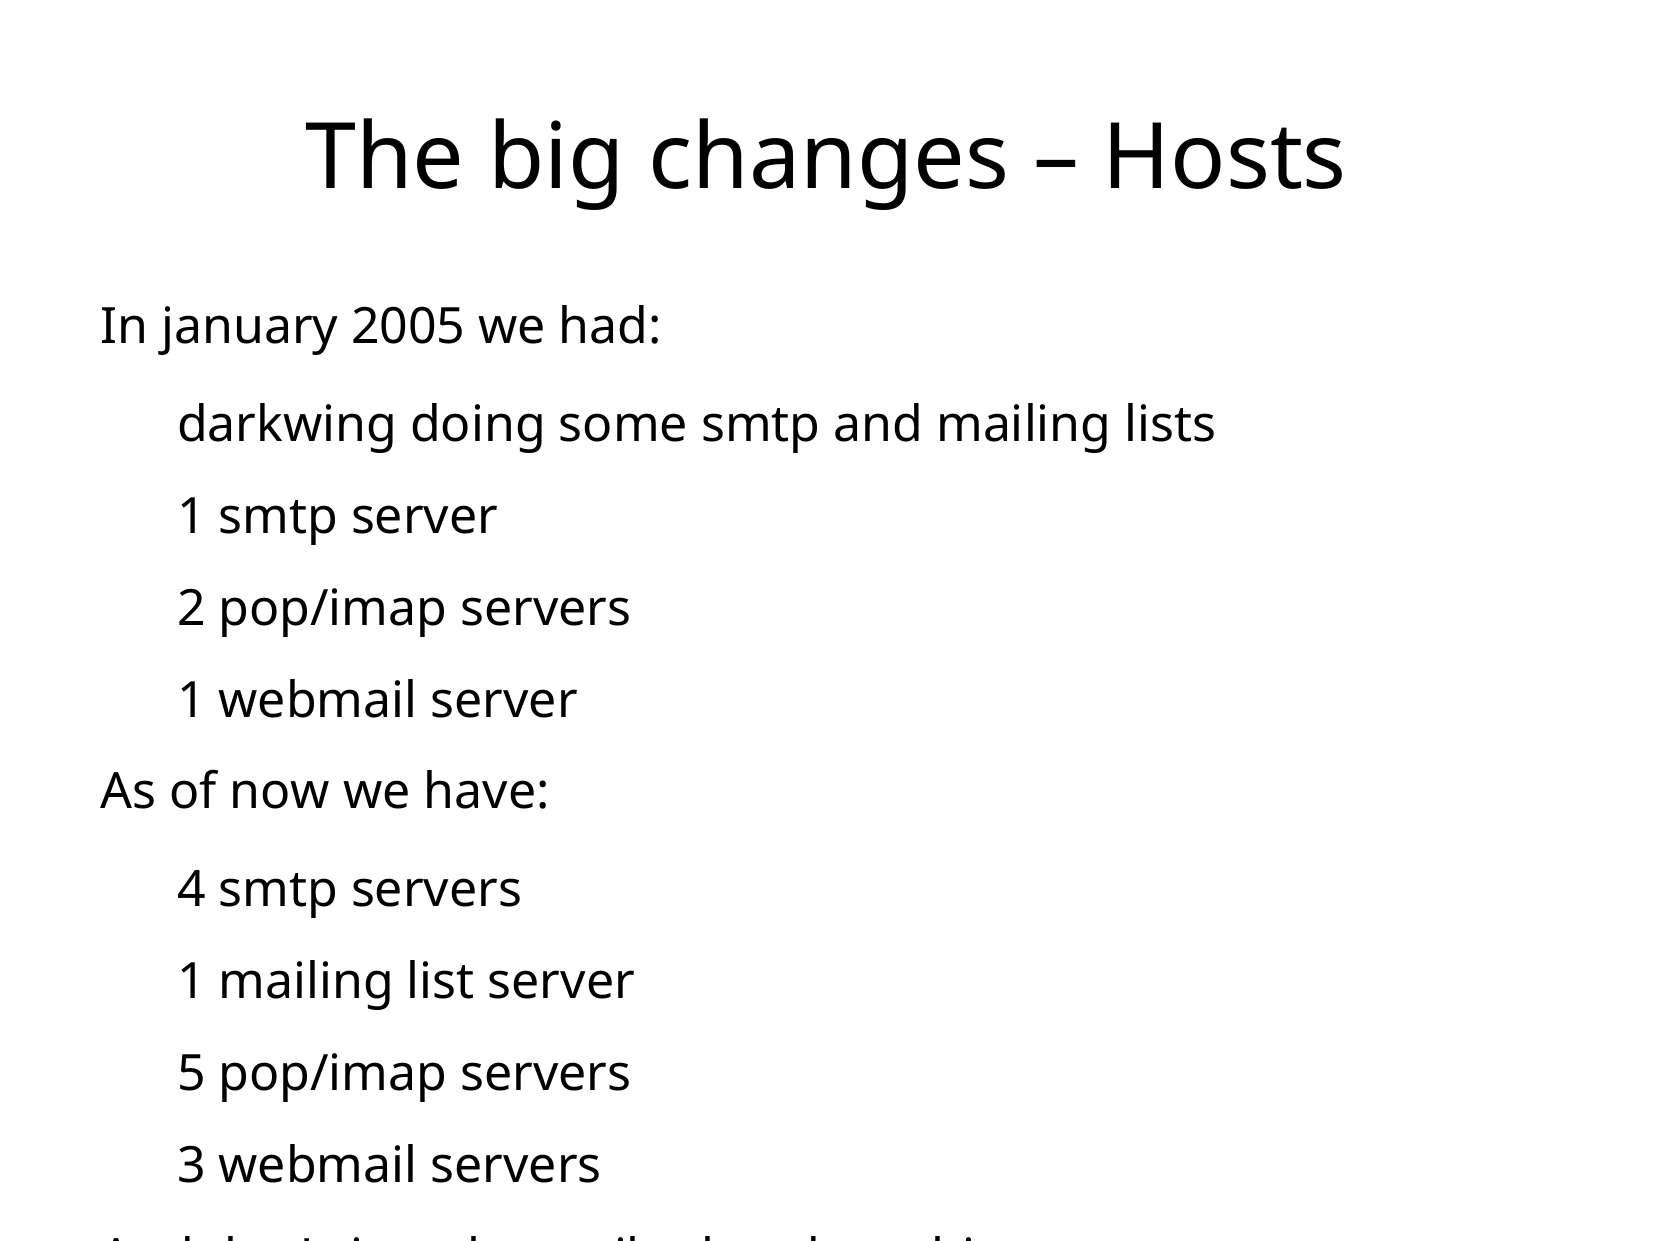

# The big changes – Hosts
In january 2005 we had:
darkwing doing some smtp and mailing lists
1 smtp server
2 pop/imap servers
1 webmail server
As of now we have:
4 smtp servers
1 mailing list server
5 pop/imap servers
3 webmail servers
And that's just the mail related machines.